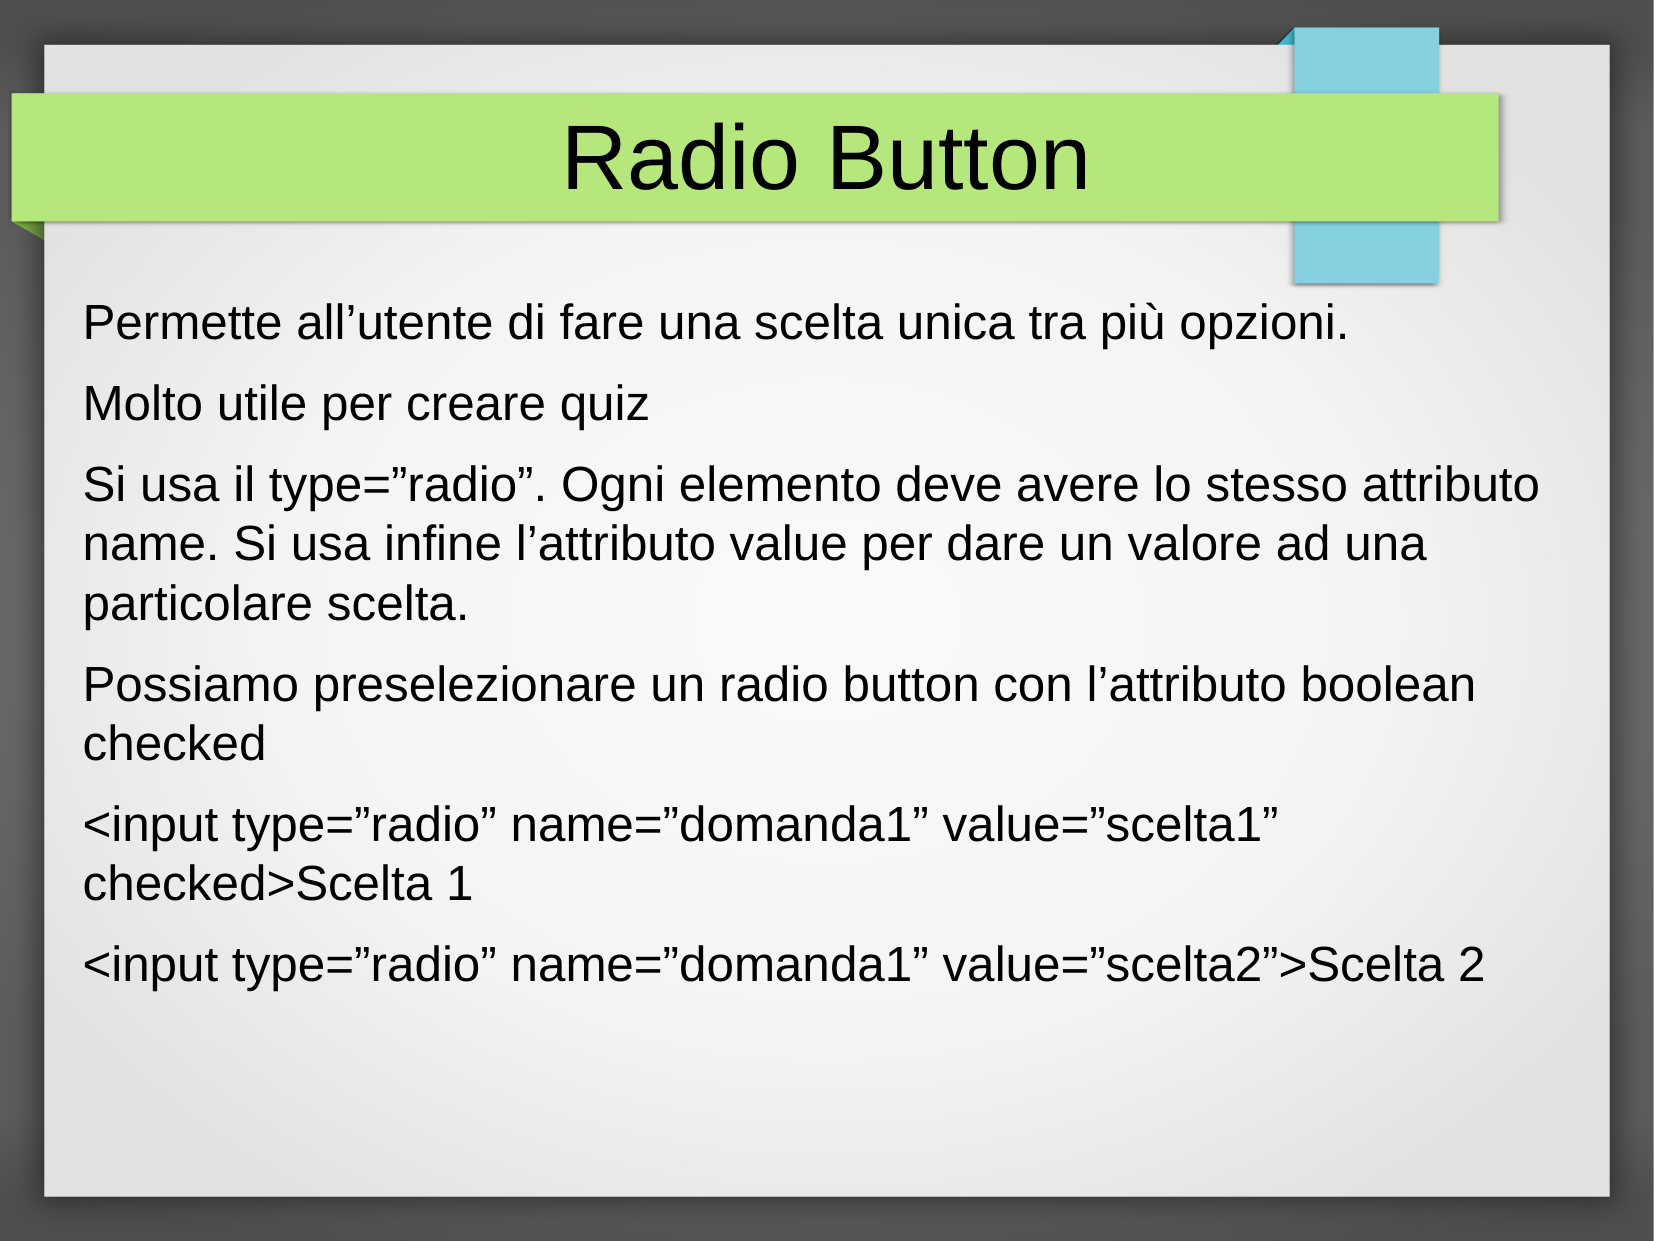

# Radio Button
Permette all’utente di fare una scelta unica tra più opzioni.
Molto utile per creare quiz
Si usa il type=”radio”. Ogni elemento deve avere lo stesso attributo name. Si usa infine l’attributo value per dare un valore ad una particolare scelta.
Possiamo preselezionare un radio button con l’attributo boolean checked
<input type=”radio” name=”domanda1” value=”scelta1” checked>Scelta 1
<input type=”radio” name=”domanda1” value=”scelta2”>Scelta 2